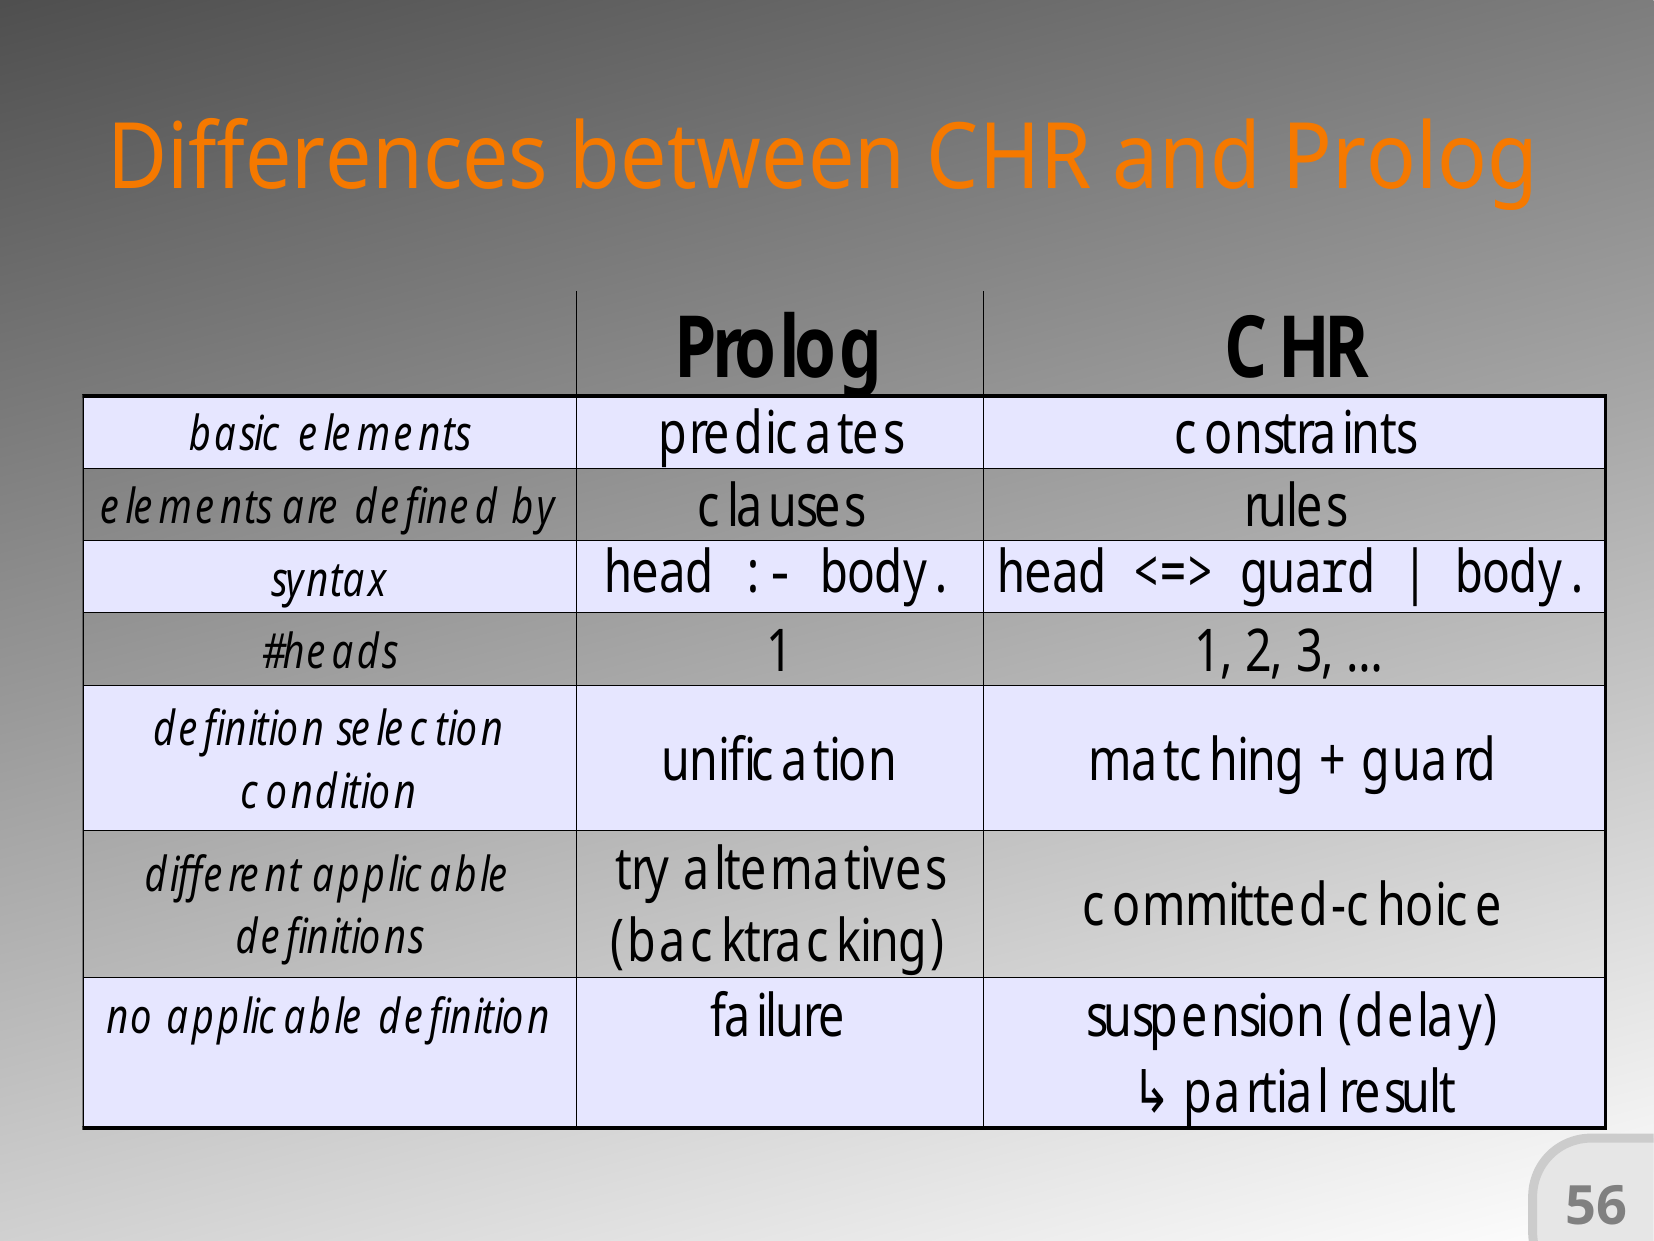

# Differences between CHR and Prolog
56